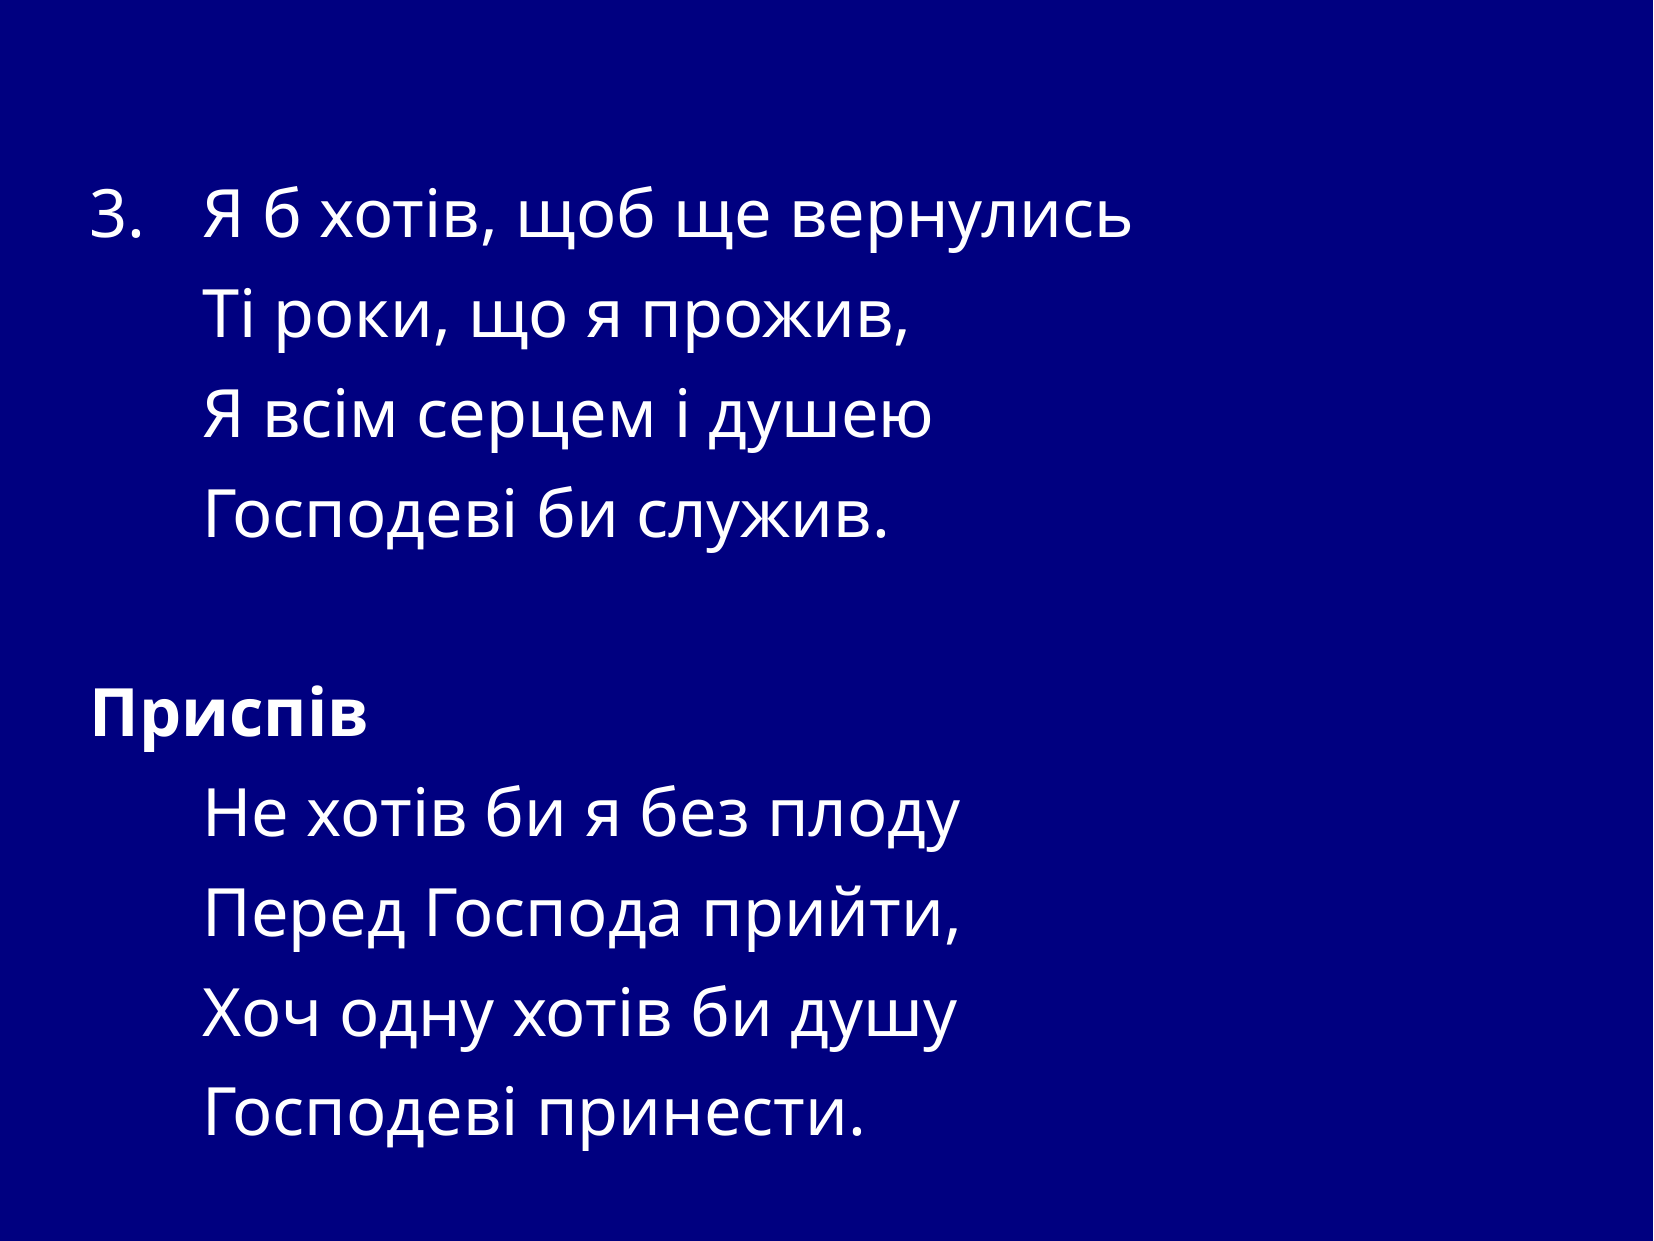

3.	Я б хотів, щоб ще вернулись
	Ті роки, що я прожив,
	Я всім серцем і душею
	Господеві би служив.
Приспів
	Не хотів би я без плоду
	Перед Господа прийти,
	Хоч одну хотів би душу
	Господеві принести.